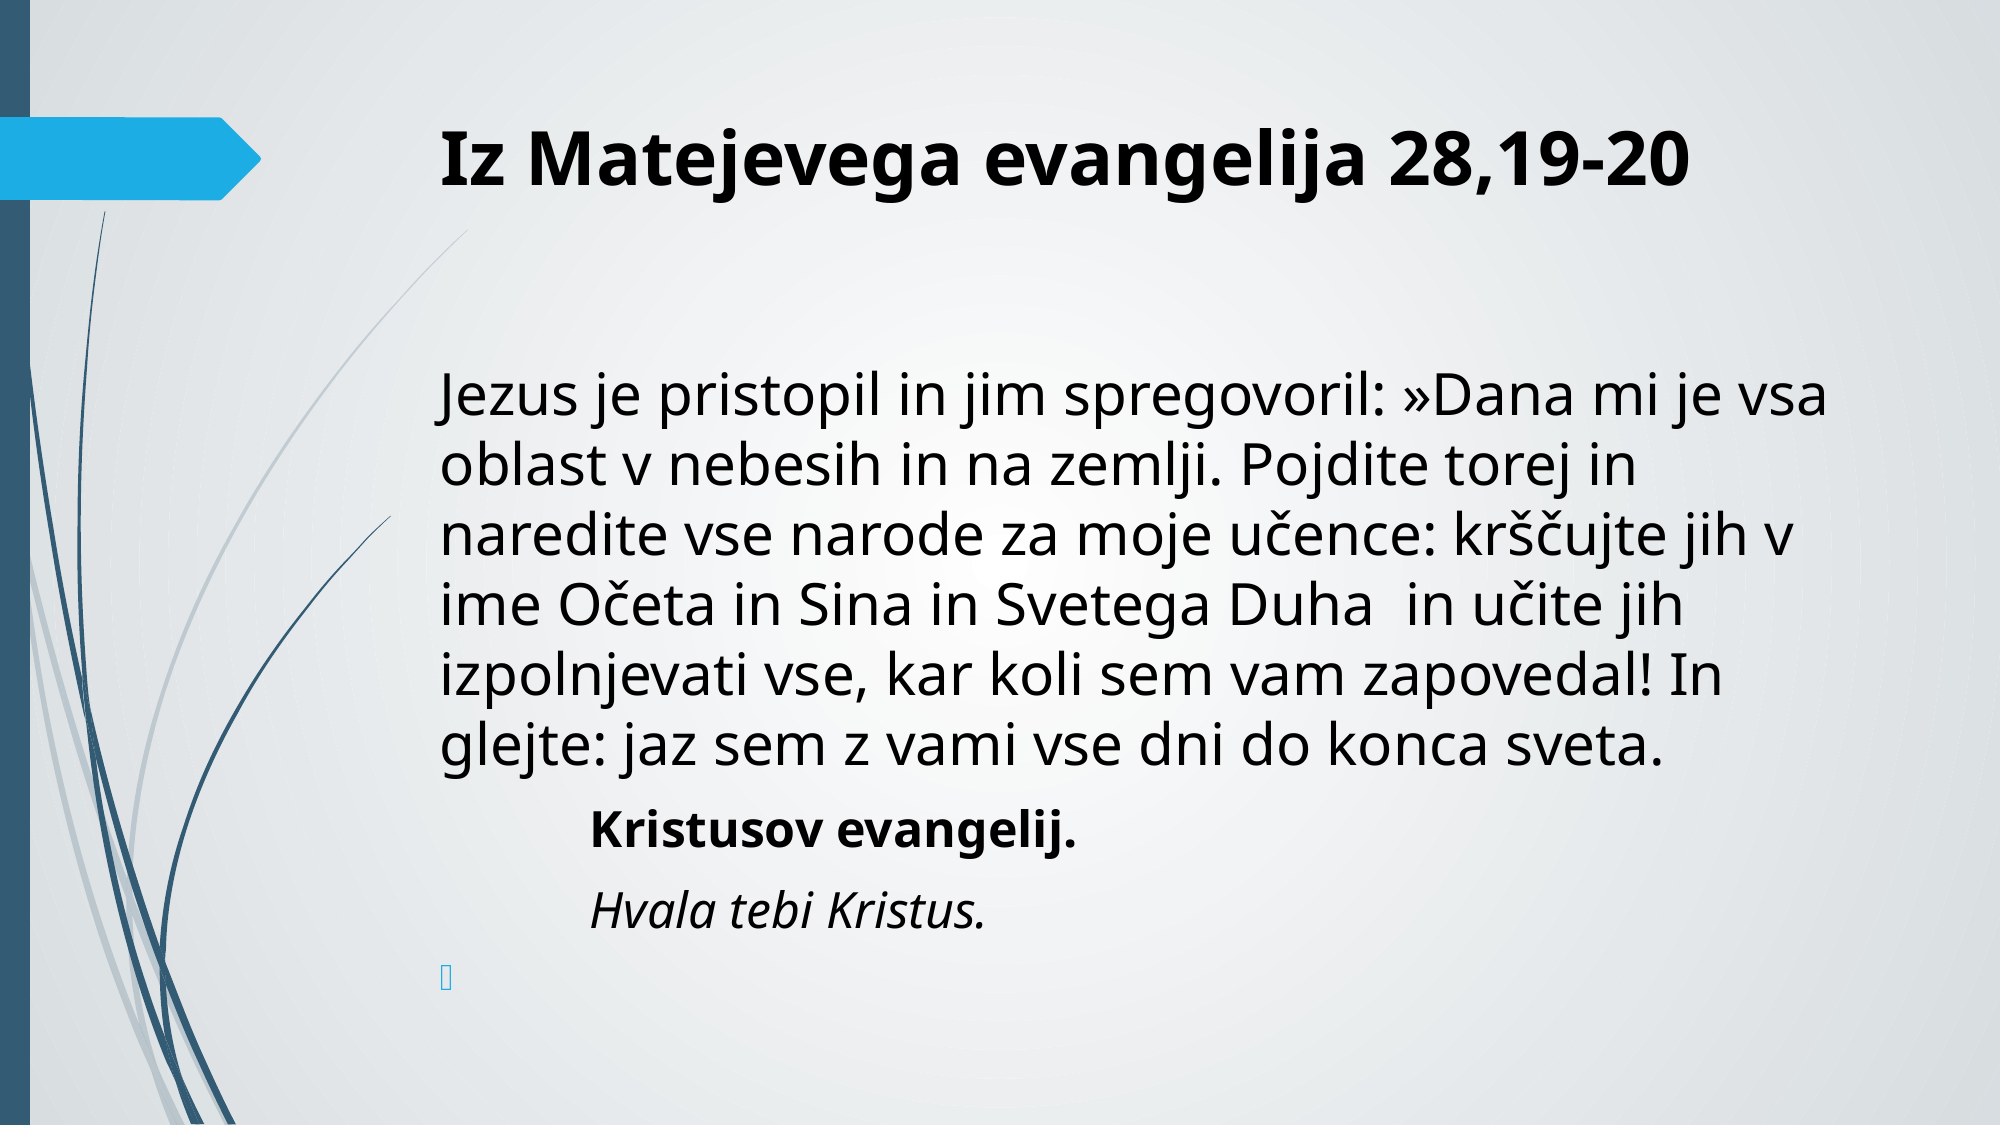

# Iz Matejevega evangelija 28,19-20
Jezus je pristopil in jim spregovoril: »Dana mi je vsa oblast v nebesih in na zemlji. Pojdite torej in naredite vse narode za moje učence: krščujte jih v ime Očeta in Sina in Svetega Duha  in učite jih izpolnjevati vse, kar koli sem vam zapovedal! In glejte: jaz sem z vami vse dni do konca sveta.
Kristusov evangelij.
Hvala tebi Kristus.